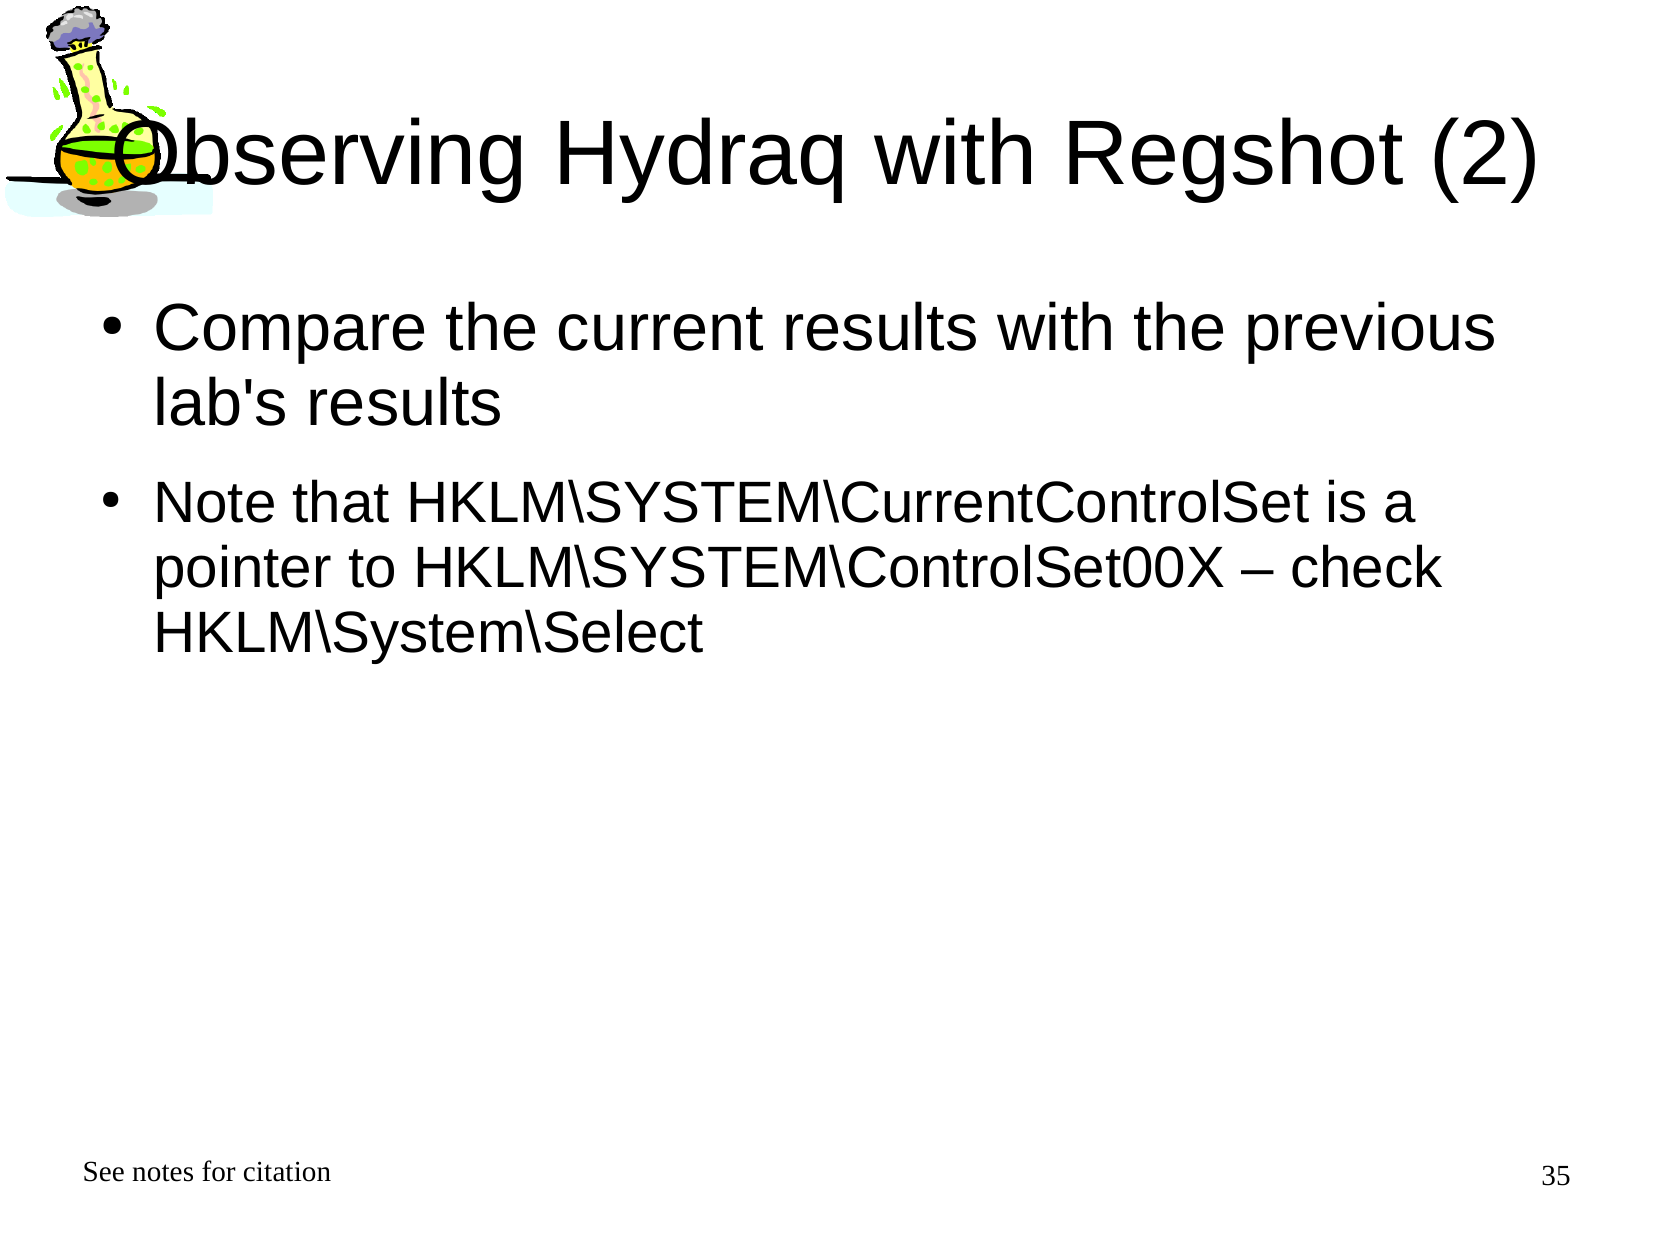

# Observing Hydraq with Regshot (2)
Compare the current results with the previous lab's results
Note that HKLM\SYSTEM\CurrentControlSet is a pointer to HKLM\SYSTEM\ControlSet00X – check HKLM\System\Select
See notes for citation
35